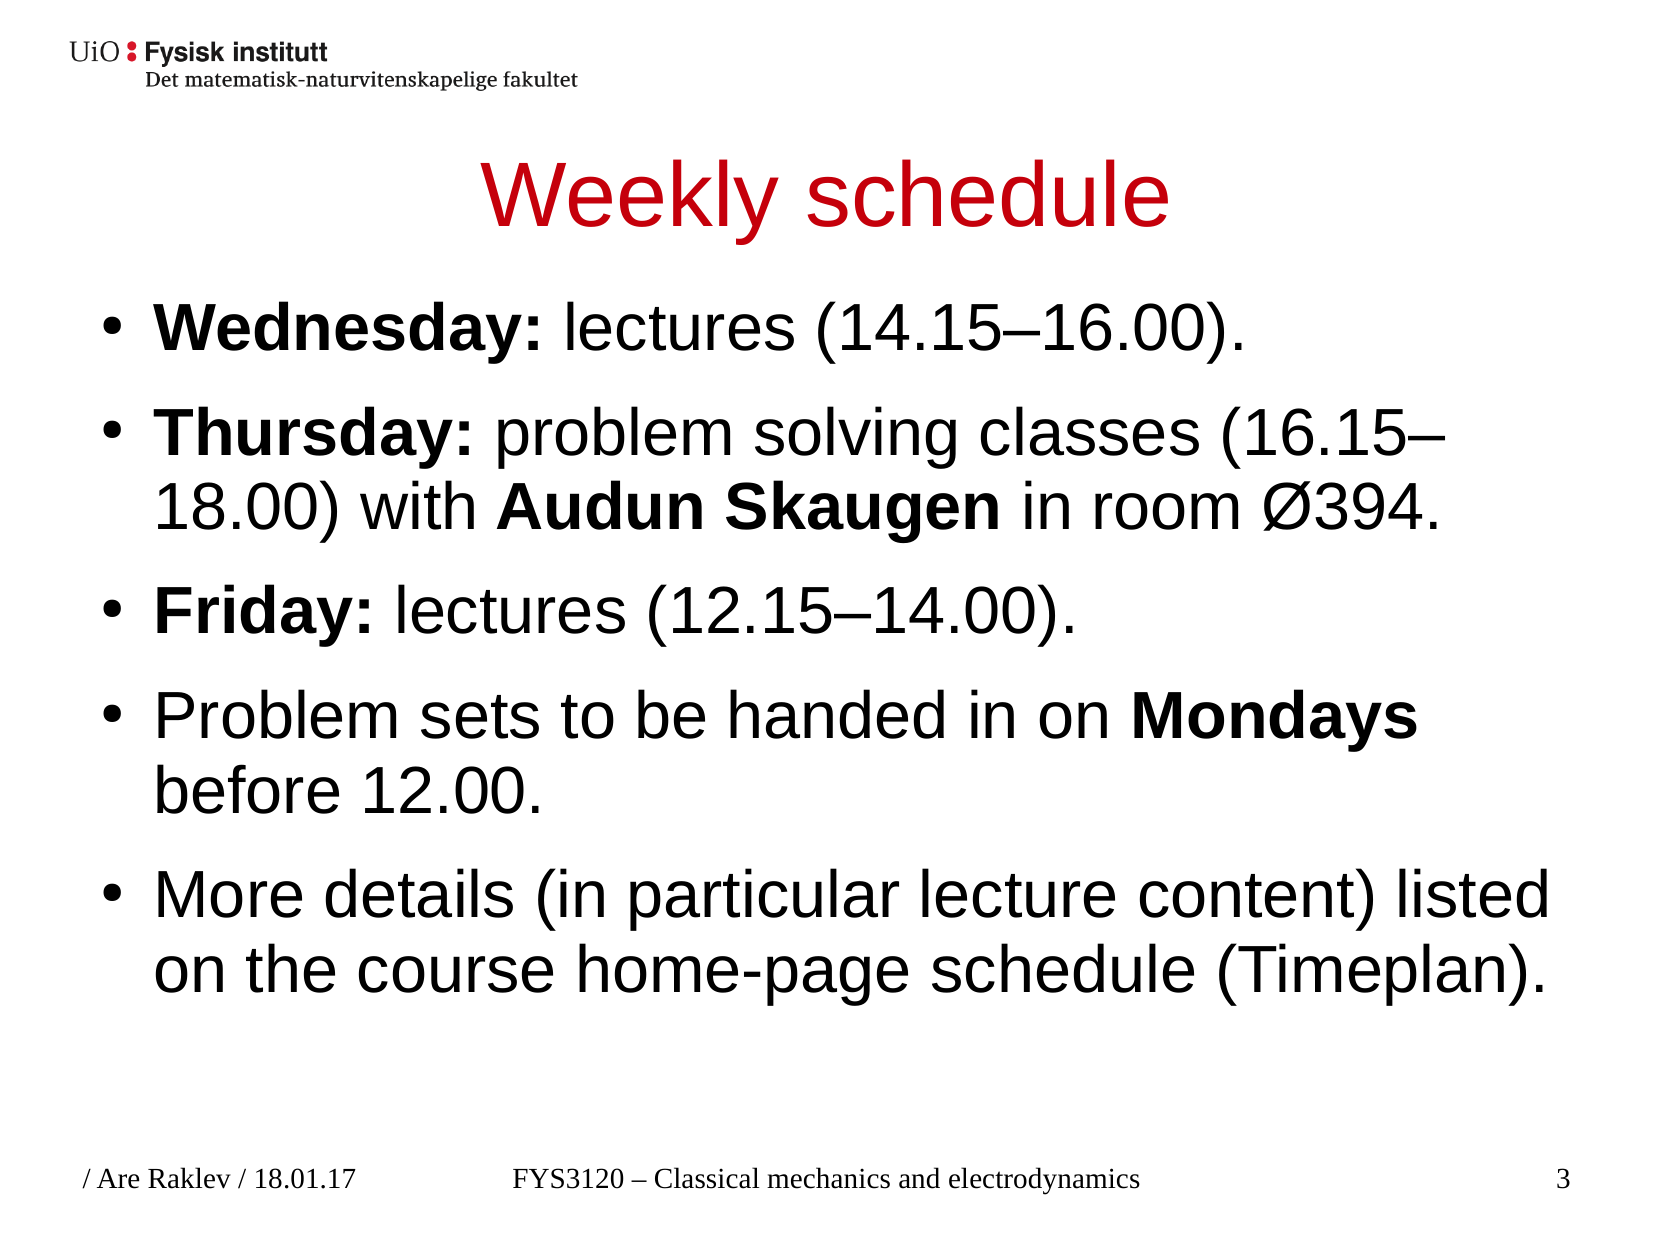

# Weekly schedule
Wednesday: lectures (14.15–16.00).
Thursday: problem solving classes (16.15–18.00) with Audun Skaugen in room Ø394.
Friday: lectures (12.15–14.00).
Problem sets to be handed in on Mondays before 12.00.
More details (in particular lecture content) listed on the course home-page schedule (Timeplan).
/ Are Raklev / 18.01.17
FYS3120 – Classical mechanics and electrodynamics
3